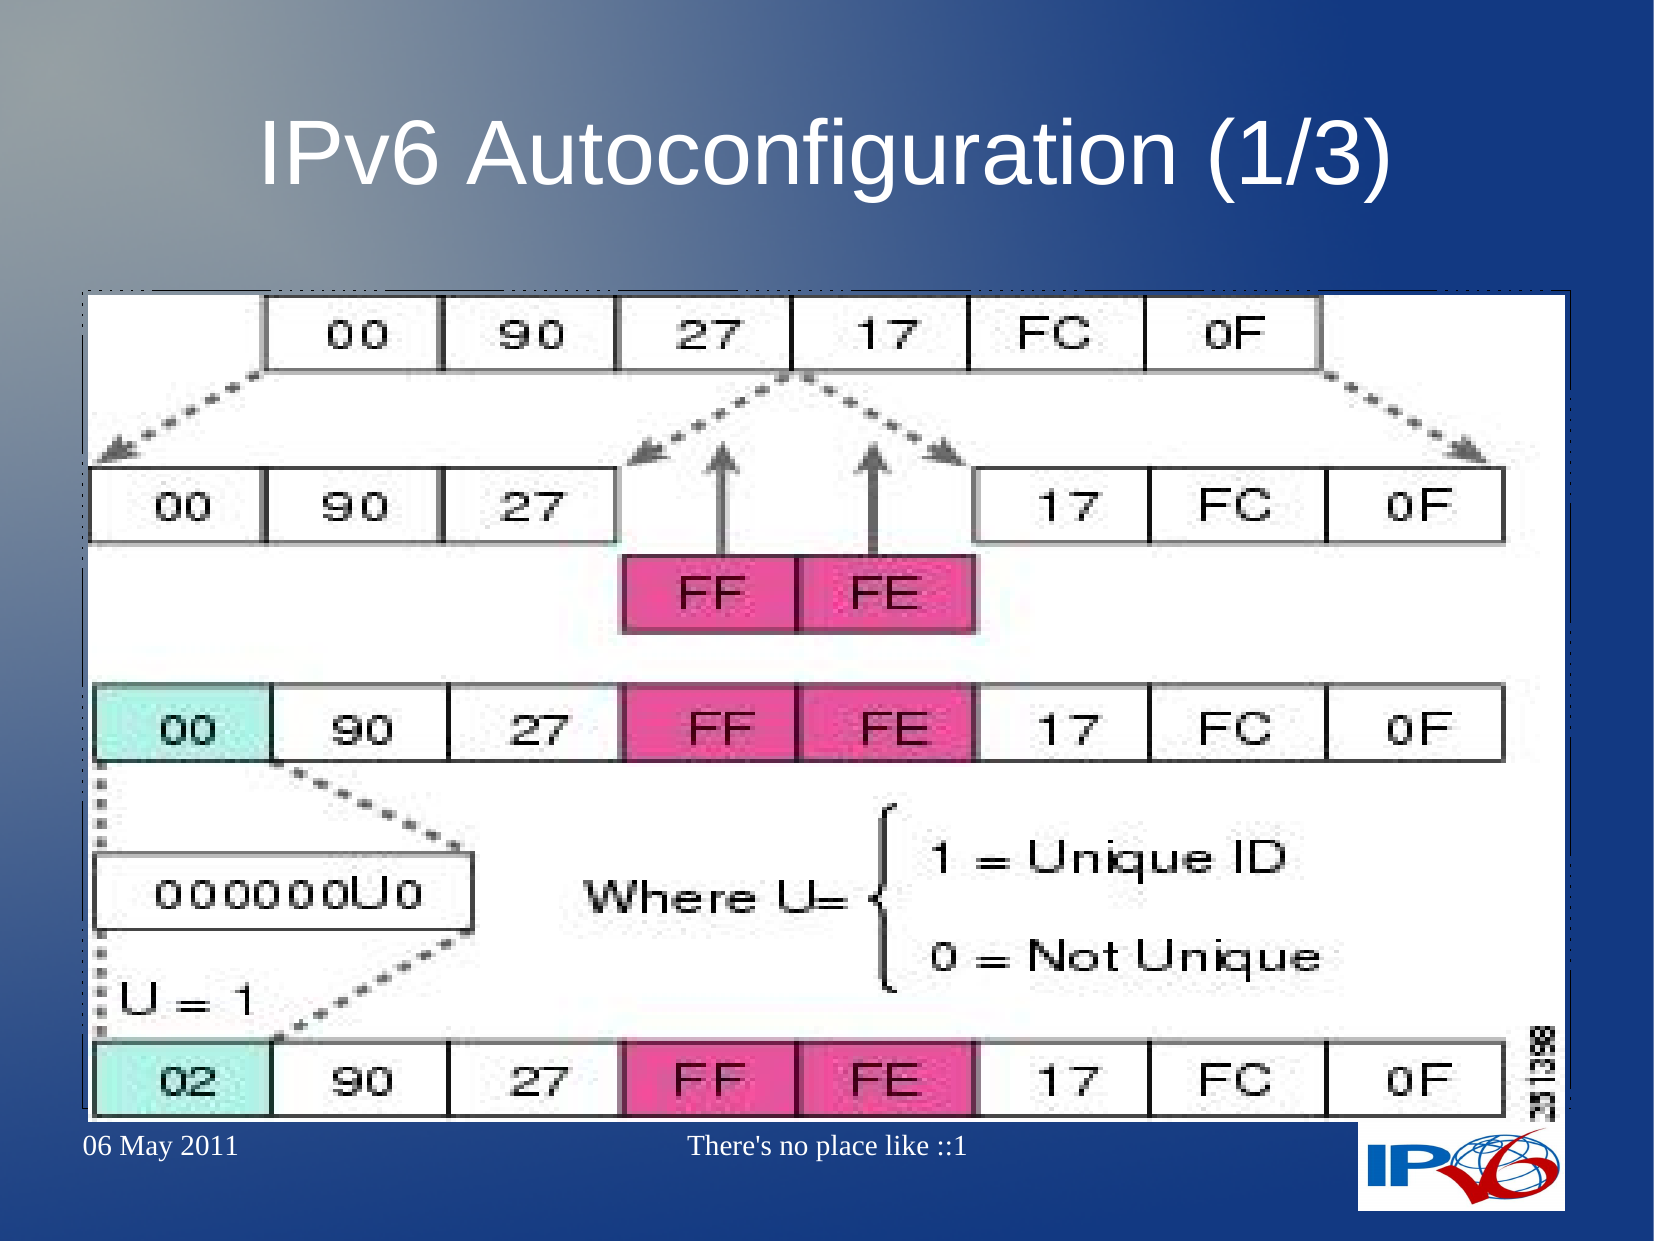

# IPv6 Autoconfiguration (1/3)
Stateless (SLAAC)
IPv6 Prefix(es)
Default Router
MTU
Lifetime
Address = Link Prefix + EUI-64
Privacy Extensions
06 May 2011
There's no place like ::1